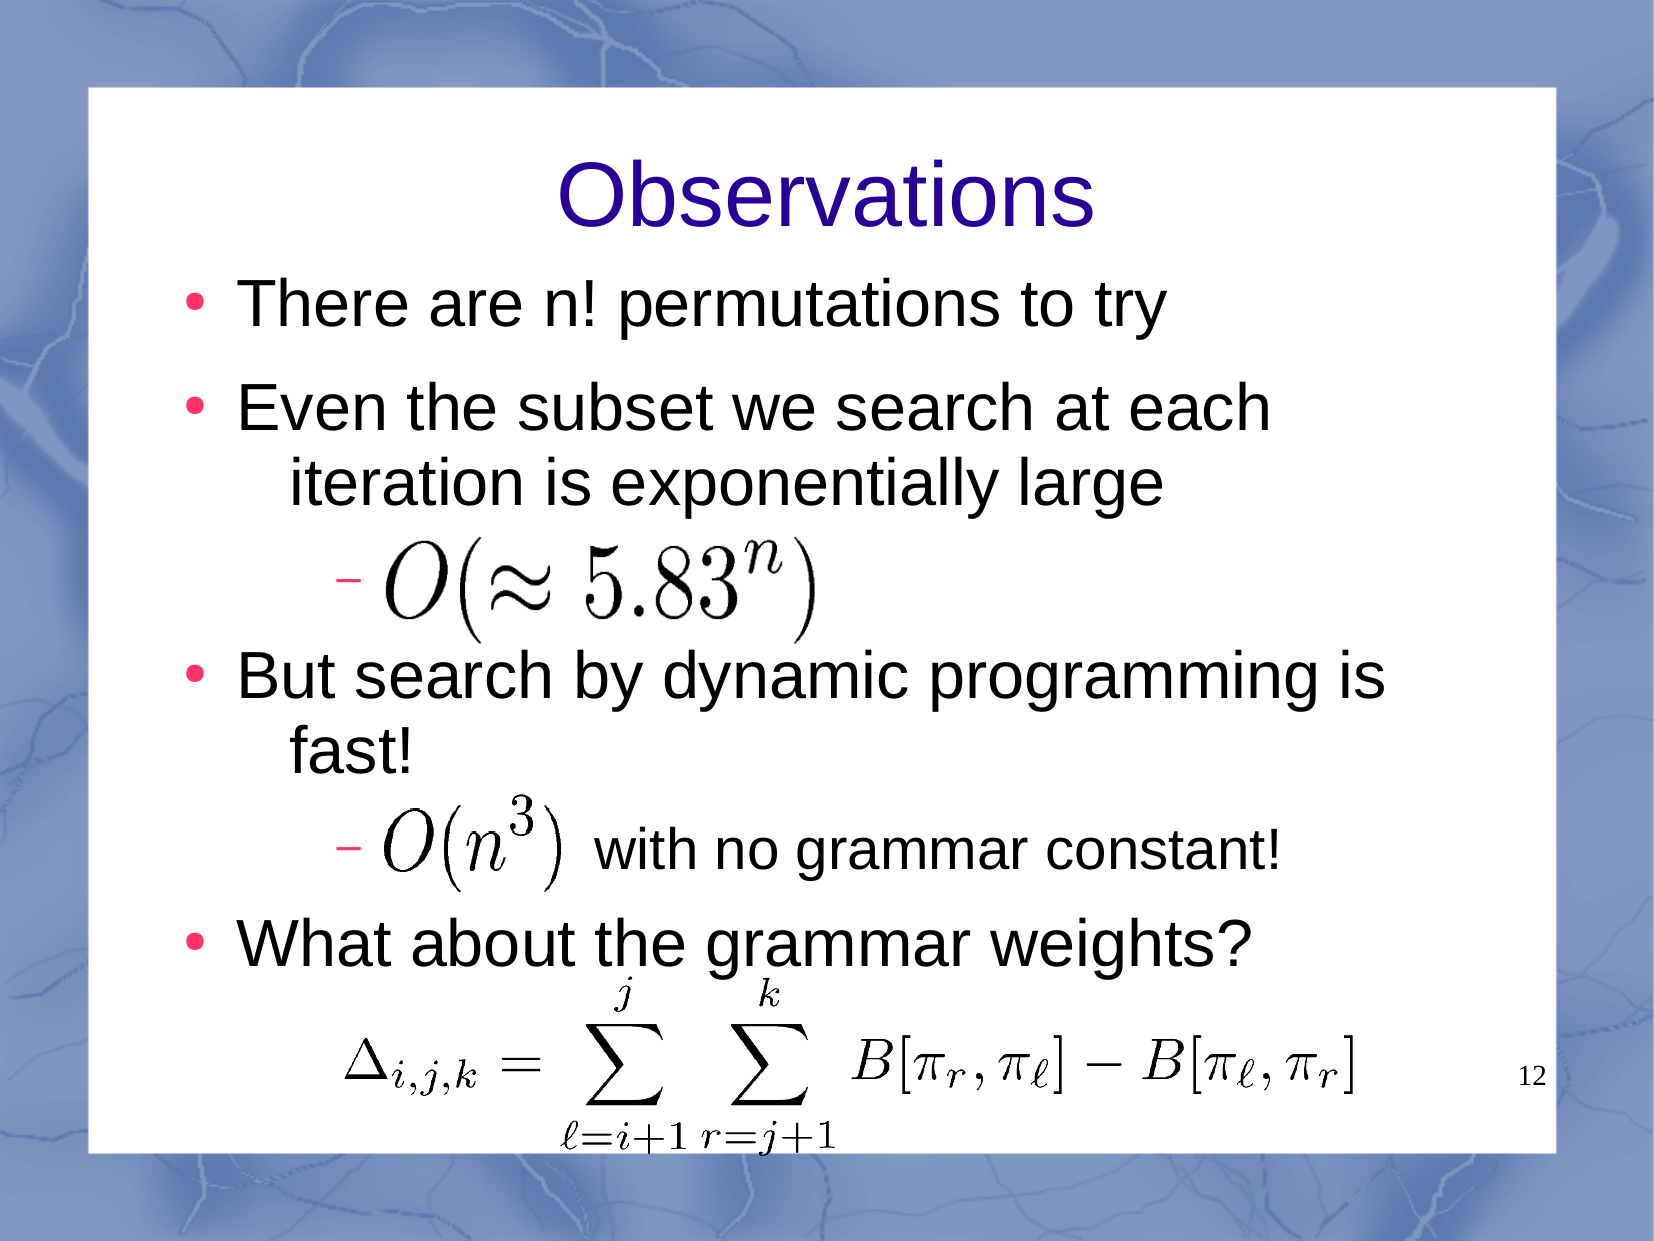

# Observations
There are n! permutations to try
Even the subset we search at each iteration is exponentially large
But search by dynamic programming is fast!
 with no grammar constant!
What about the grammar weights?
12